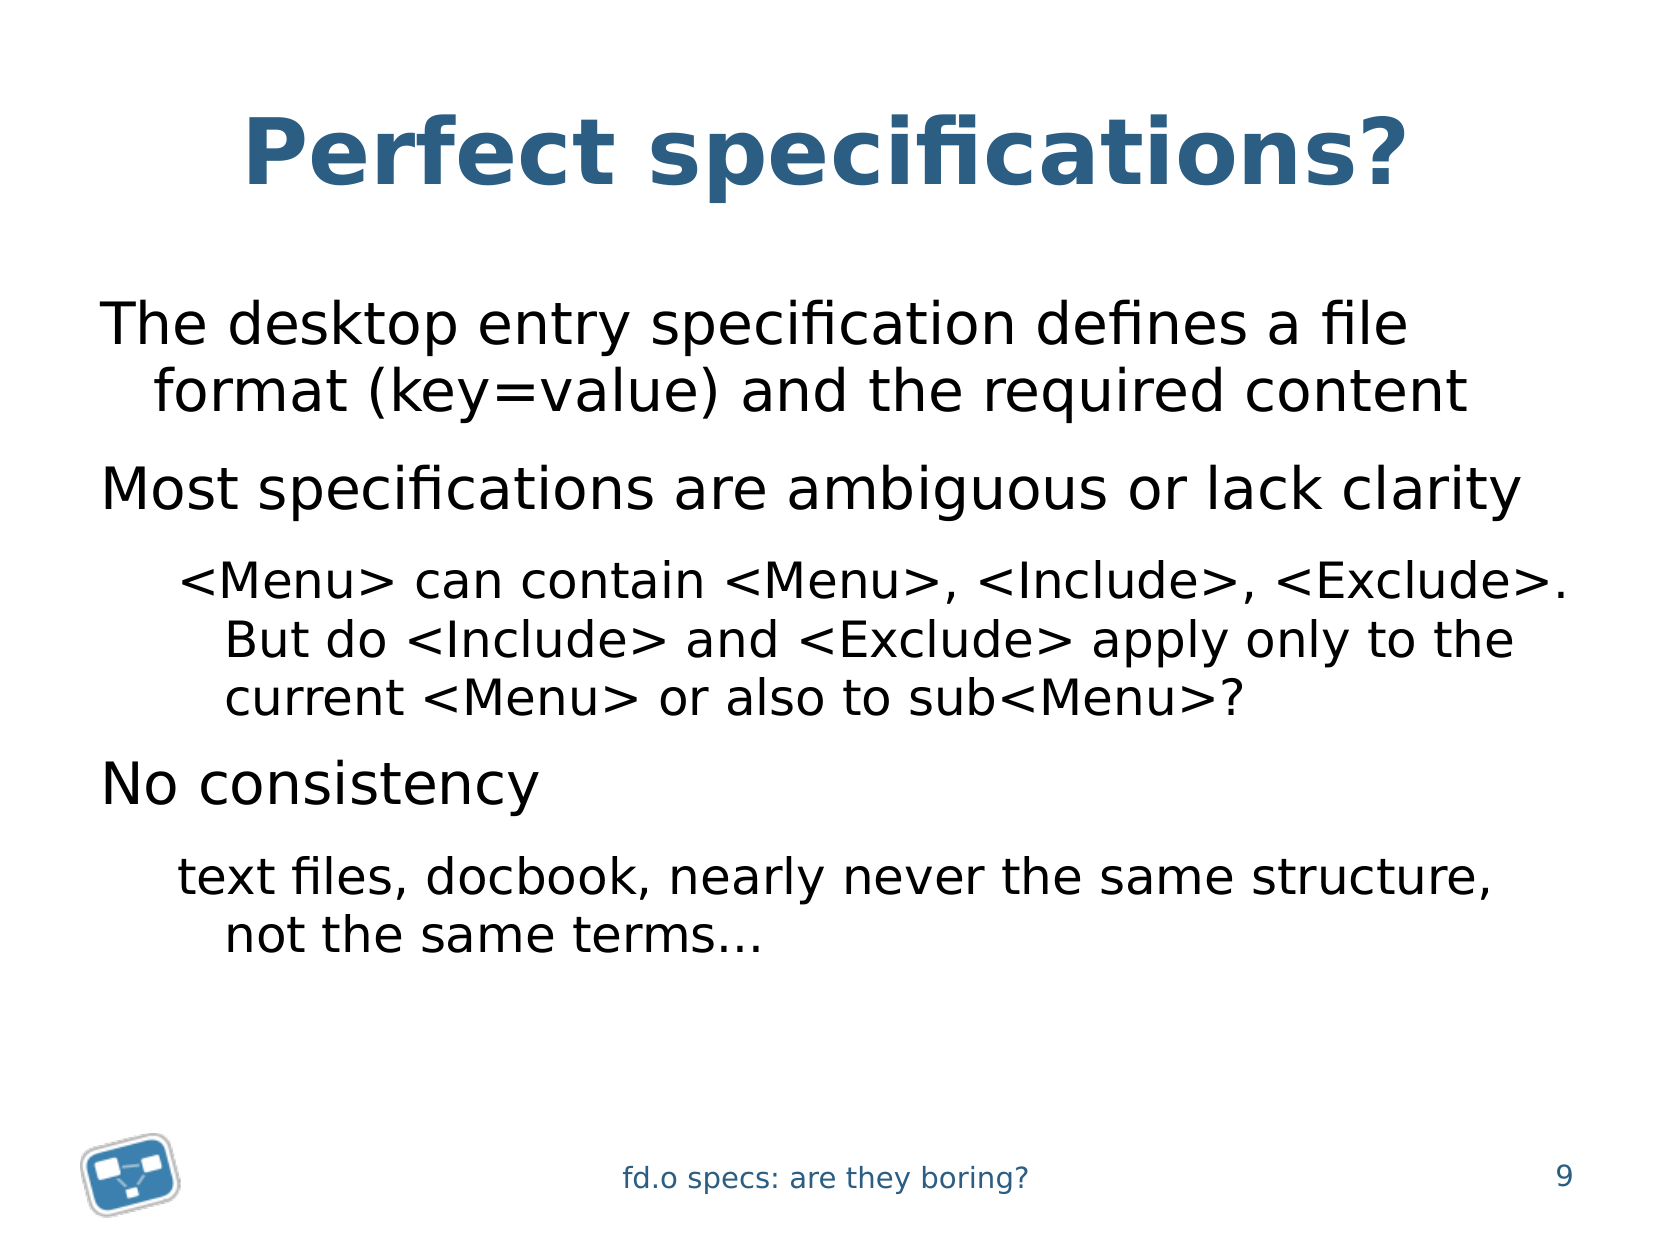

# Perfect specifications?
The desktop entry specification defines a file format (key=value) and the required content
Most specifications are ambiguous or lack clarity
<Menu> can contain <Menu>, <Include>, <Exclude>. But do <Include> and <Exclude> apply only to the current <Menu> or also to sub<Menu>?
No consistency
text files, docbook, nearly never the same structure, not the same terms...